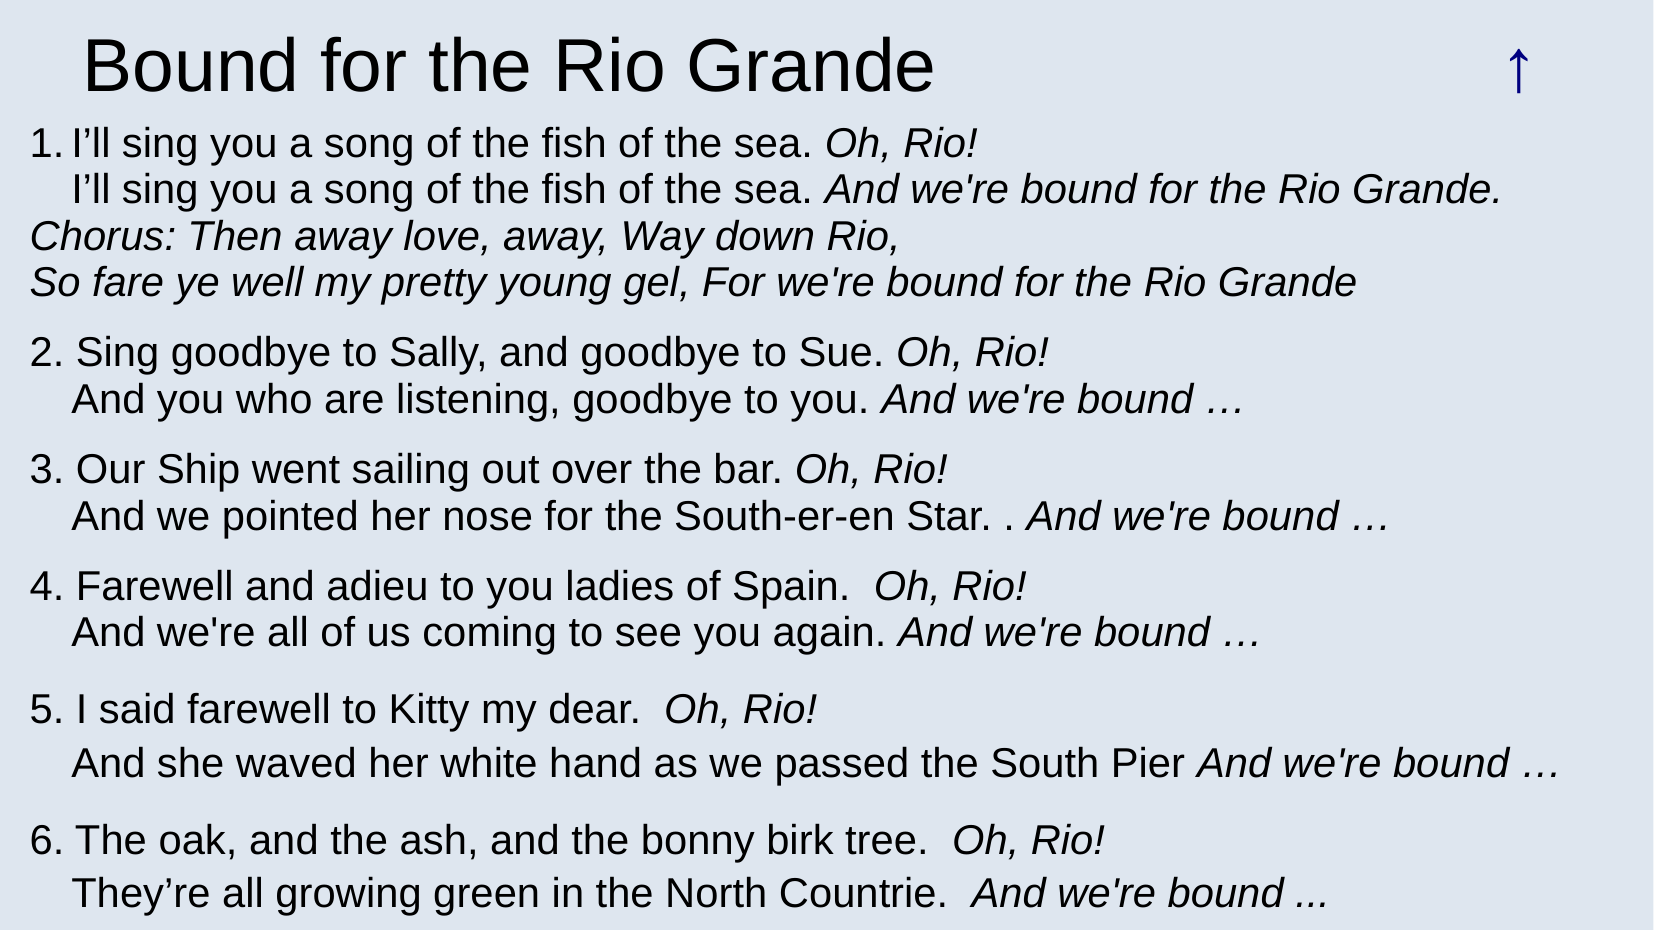

# Bound for the Rio Grande	↑
1.	I’ll sing you a song of the fish of the sea. Oh, Rio!
		I’ll sing you a song of the fish of the sea. And we're bound for the Rio Grande.
Chorus: Then away love, away, Way down Rio,
So fare ye well my pretty young gel, For we're bound for the Rio Grande
2. Sing goodbye to Sally, and goodbye to Sue. Oh, Rio!
		And you who are listening, goodbye to you. And we're bound …
3. Our Ship went sailing out over the bar. Oh, Rio!
		And we pointed her nose for the South-er-en Star. . And we're bound …
4. Farewell and adieu to you ladies of Spain. Oh, Rio!
		And we're all of us coming to see you again. And we're bound …
5. I said farewell to Kitty my dear. Oh, Rio!
		And she waved her white hand as we passed the South Pier And we're bound …
6. The oak, and the ash, and the bonny birk tree. Oh, Rio!
		They’re all growing green in the North Countrie. And we're bound ...